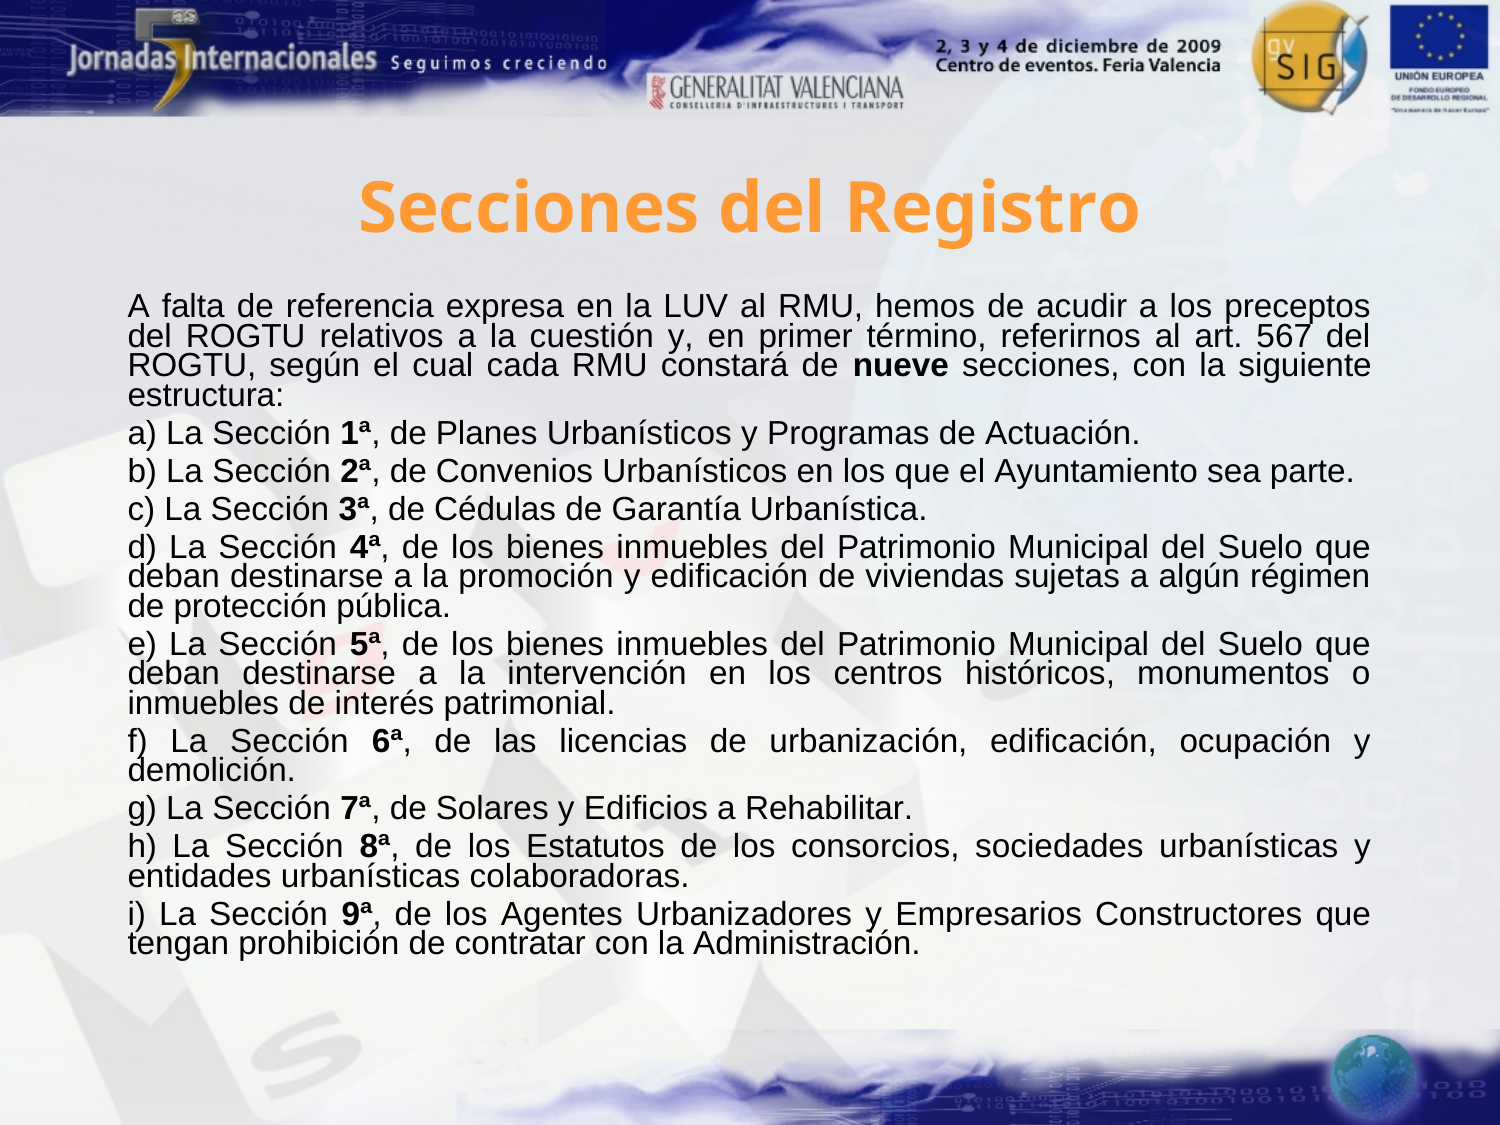

Secciones del Registro
# A falta de referencia expresa en la LUV al RMU, hemos de acudir a los preceptos del ROGTU relativos a la cuestión y, en primer término, referirnos al art. 567 del ROGTU, según el cual cada RMU constará de nueve secciones, con la siguiente estructura:
a) La Sección 1ª, de Planes Urbanísticos y Programas de Actuación.
b) La Sección 2ª, de Convenios Urbanísticos en los que el Ayuntamiento sea parte.
c) La Sección 3ª, de Cédulas de Garantía Urbanística.
d) La Sección 4ª, de los bienes inmuebles del Patrimonio Municipal del Suelo que deban destinarse a la promoción y edificación de viviendas sujetas a algún régimen de protección pública.
e) La Sección 5ª, de los bienes inmuebles del Patrimonio Municipal del Suelo que deban destinarse a la intervención en los centros históricos, monumentos o inmuebles de interés patrimonial.
f) La Sección 6ª, de las licencias de urbanización, edificación, ocupación y demolición.
g) La Sección 7ª, de Solares y Edificios a Rehabilitar.
h) La Sección 8ª, de los Estatutos de los consorcios, sociedades urbanísticas y entidades urbanísticas colaboradoras.
i) La Sección 9ª, de los Agentes Urbanizadores y Empresarios Constructores que tengan prohibición de contratar con la Administración.